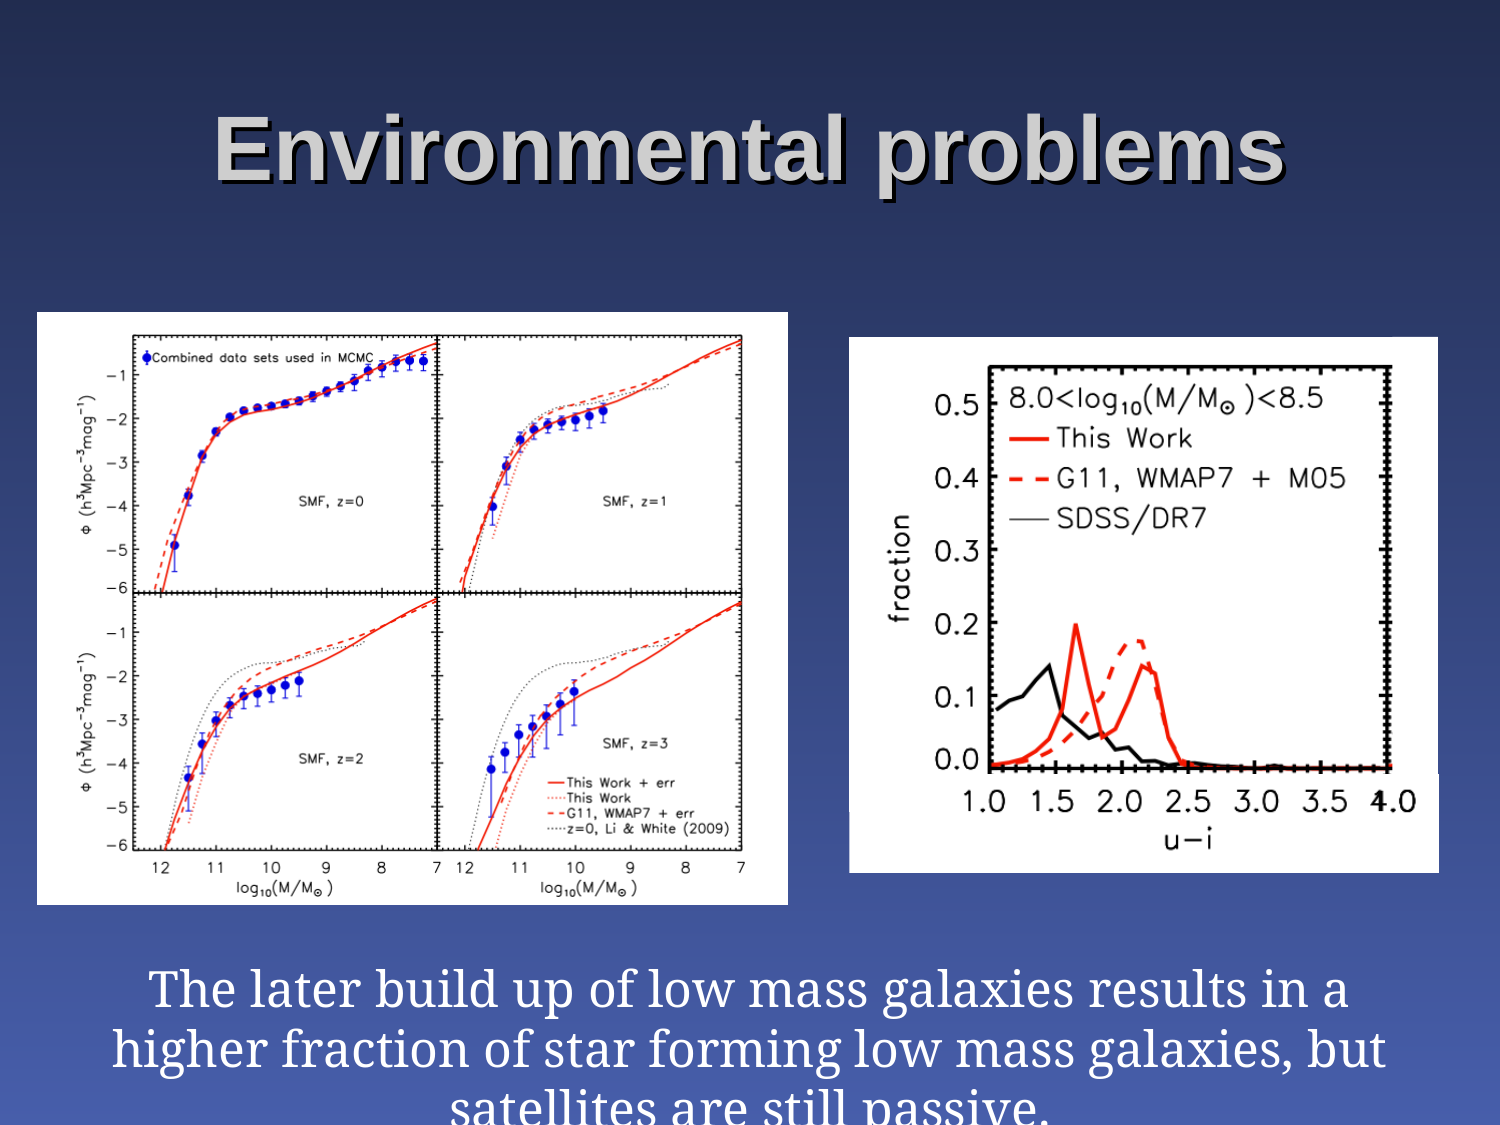

# Environmental problems
The later build up of low mass galaxies results in a higher fraction of star forming low mass galaxies, but satellites are still passive.